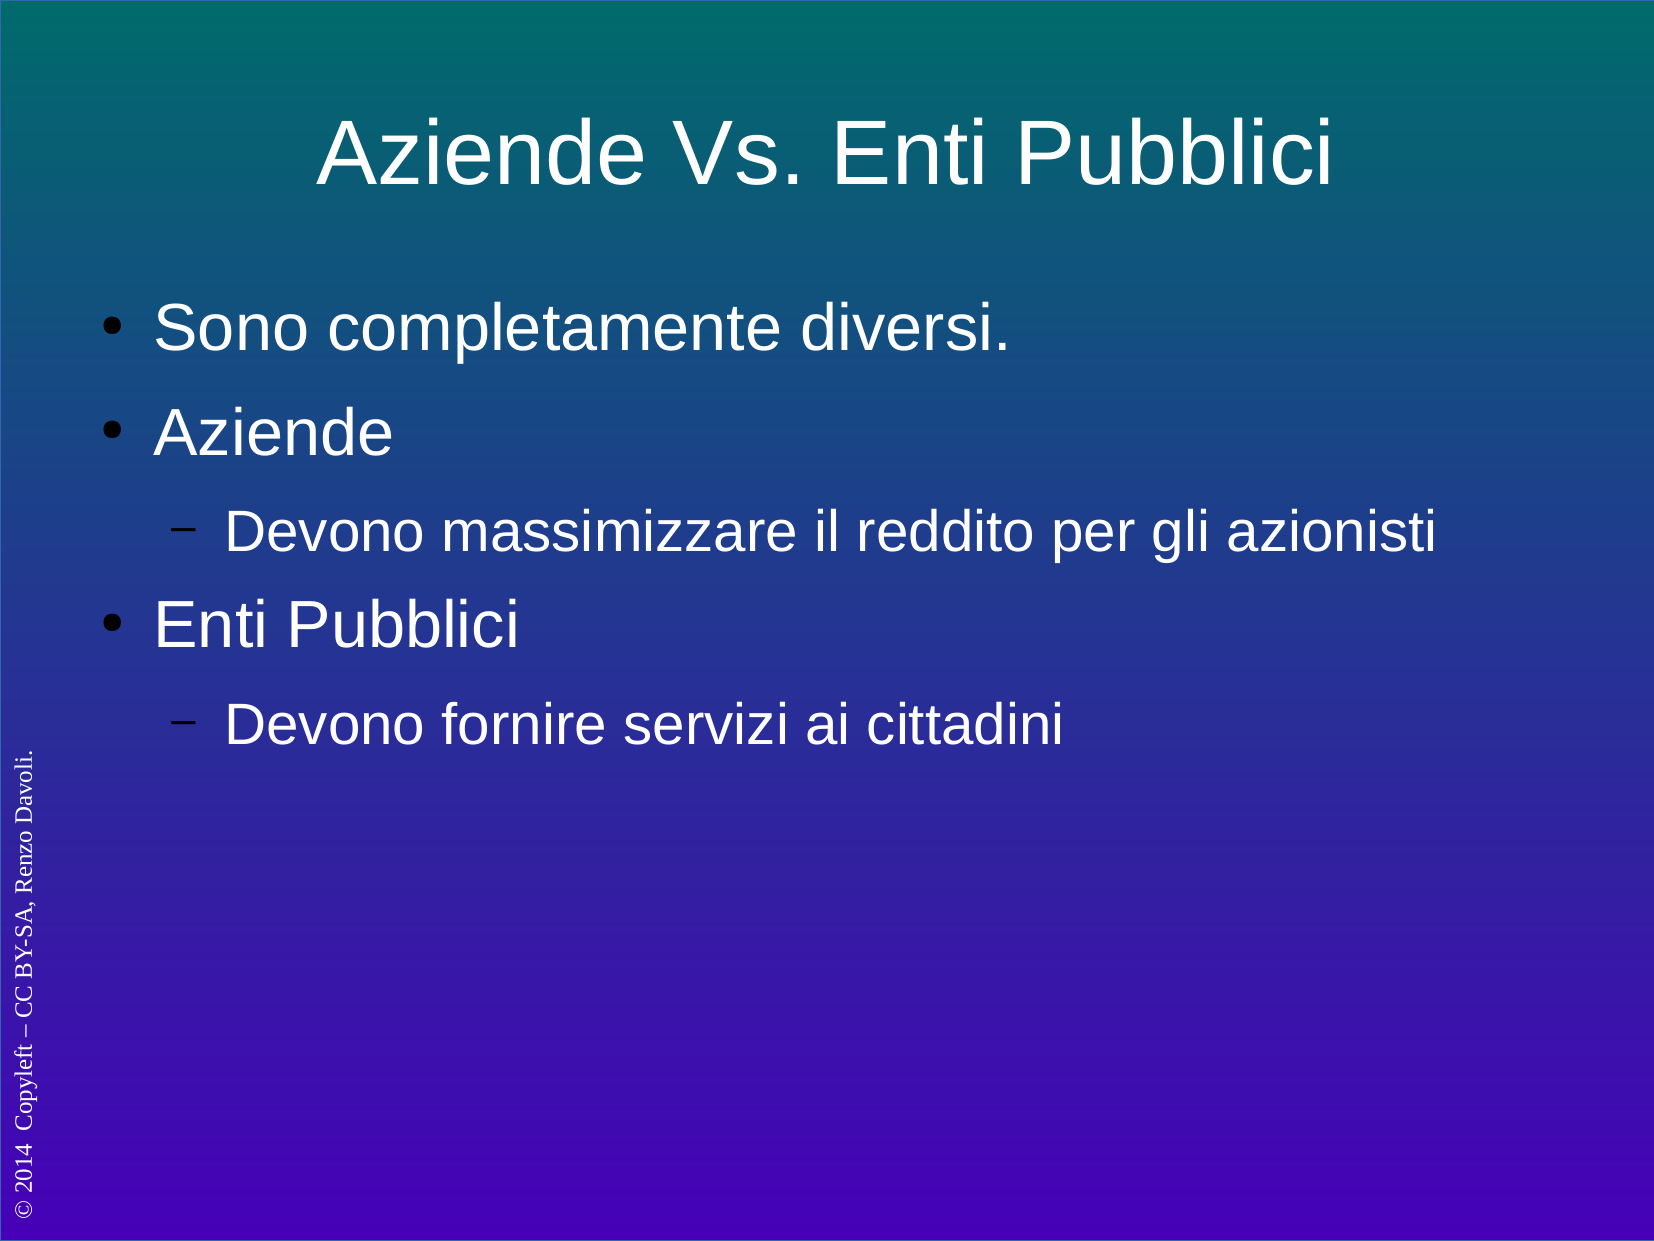

# Aziende Vs. Enti Pubblici
Sono completamente diversi.
Aziende
Devono massimizzare il reddito per gli azionisti
Enti Pubblici
Devono fornire servizi ai cittadini